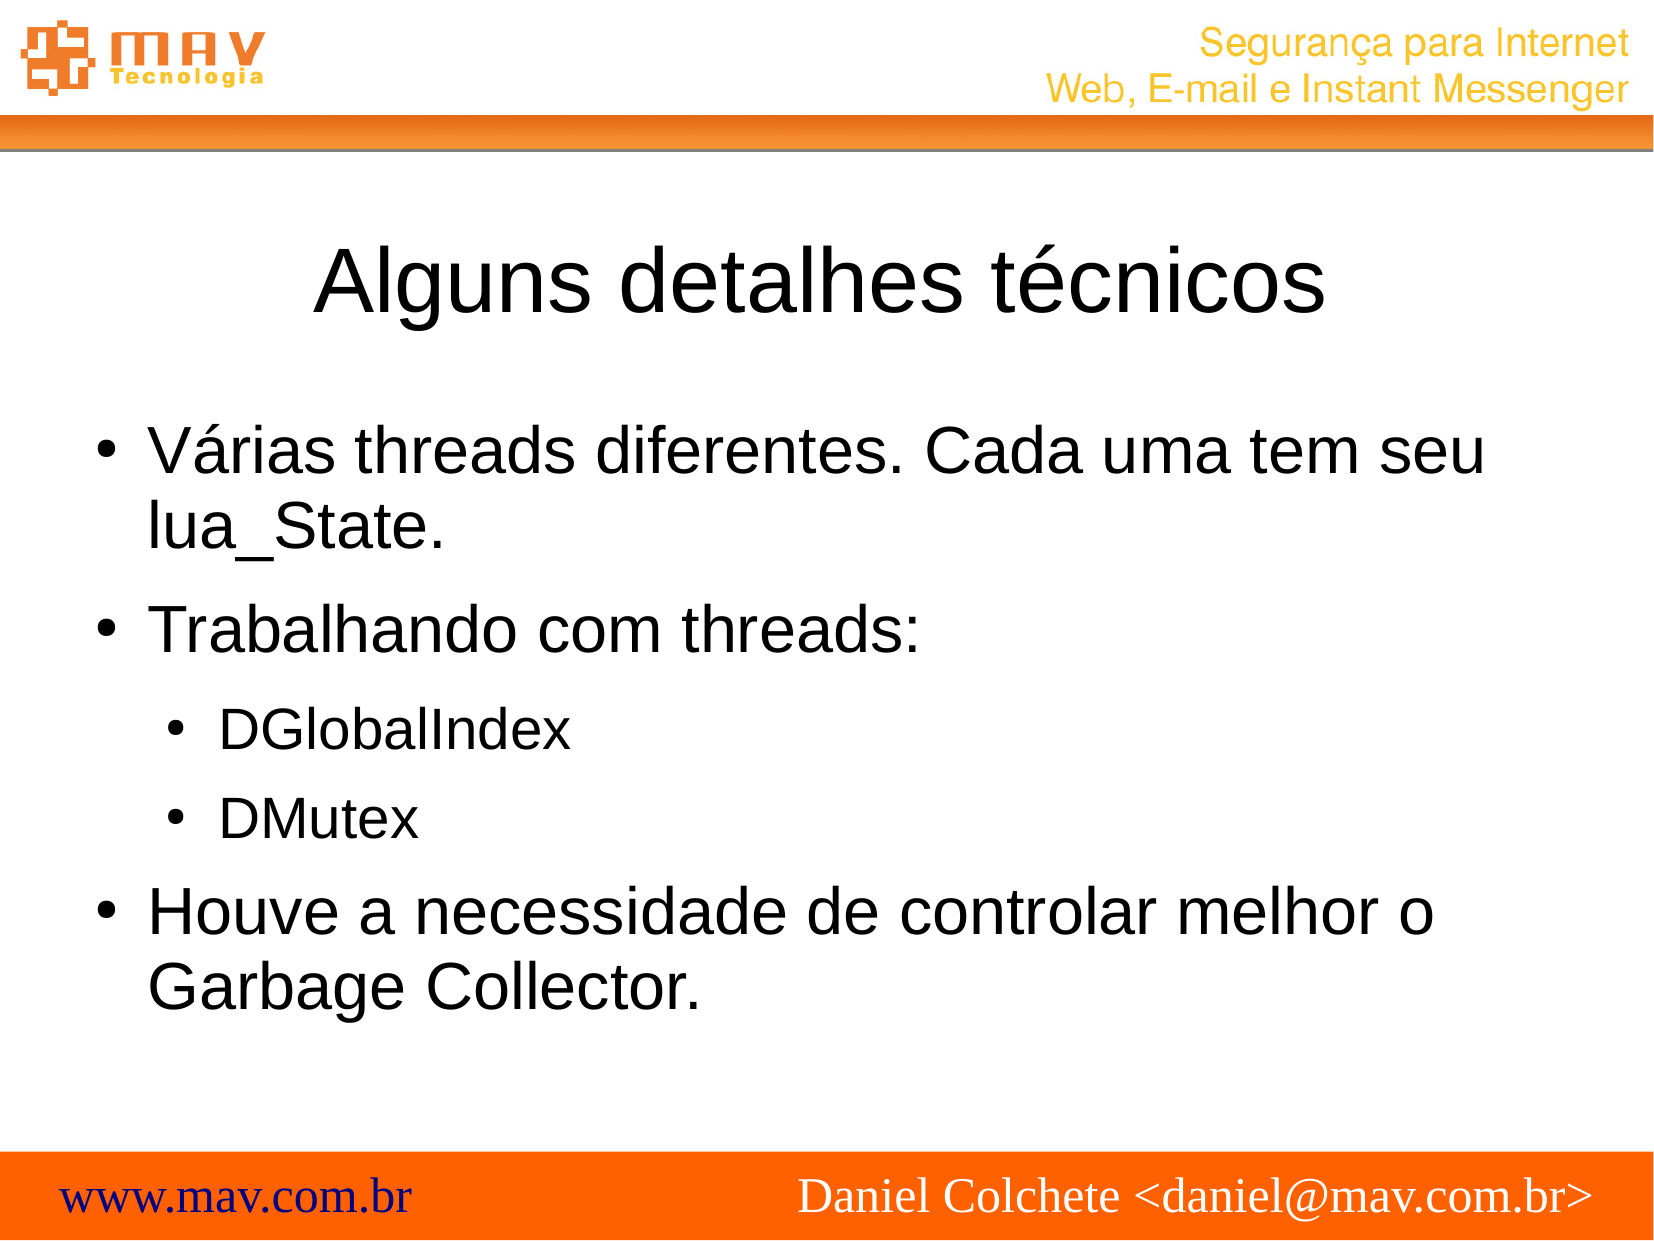

# Alguns detalhes técnicos
Várias threads diferentes. Cada uma tem seu lua_State.
Trabalhando com threads:
DGlobalIndex
DMutex
Houve a necessidade de controlar melhor o Garbage Collector.